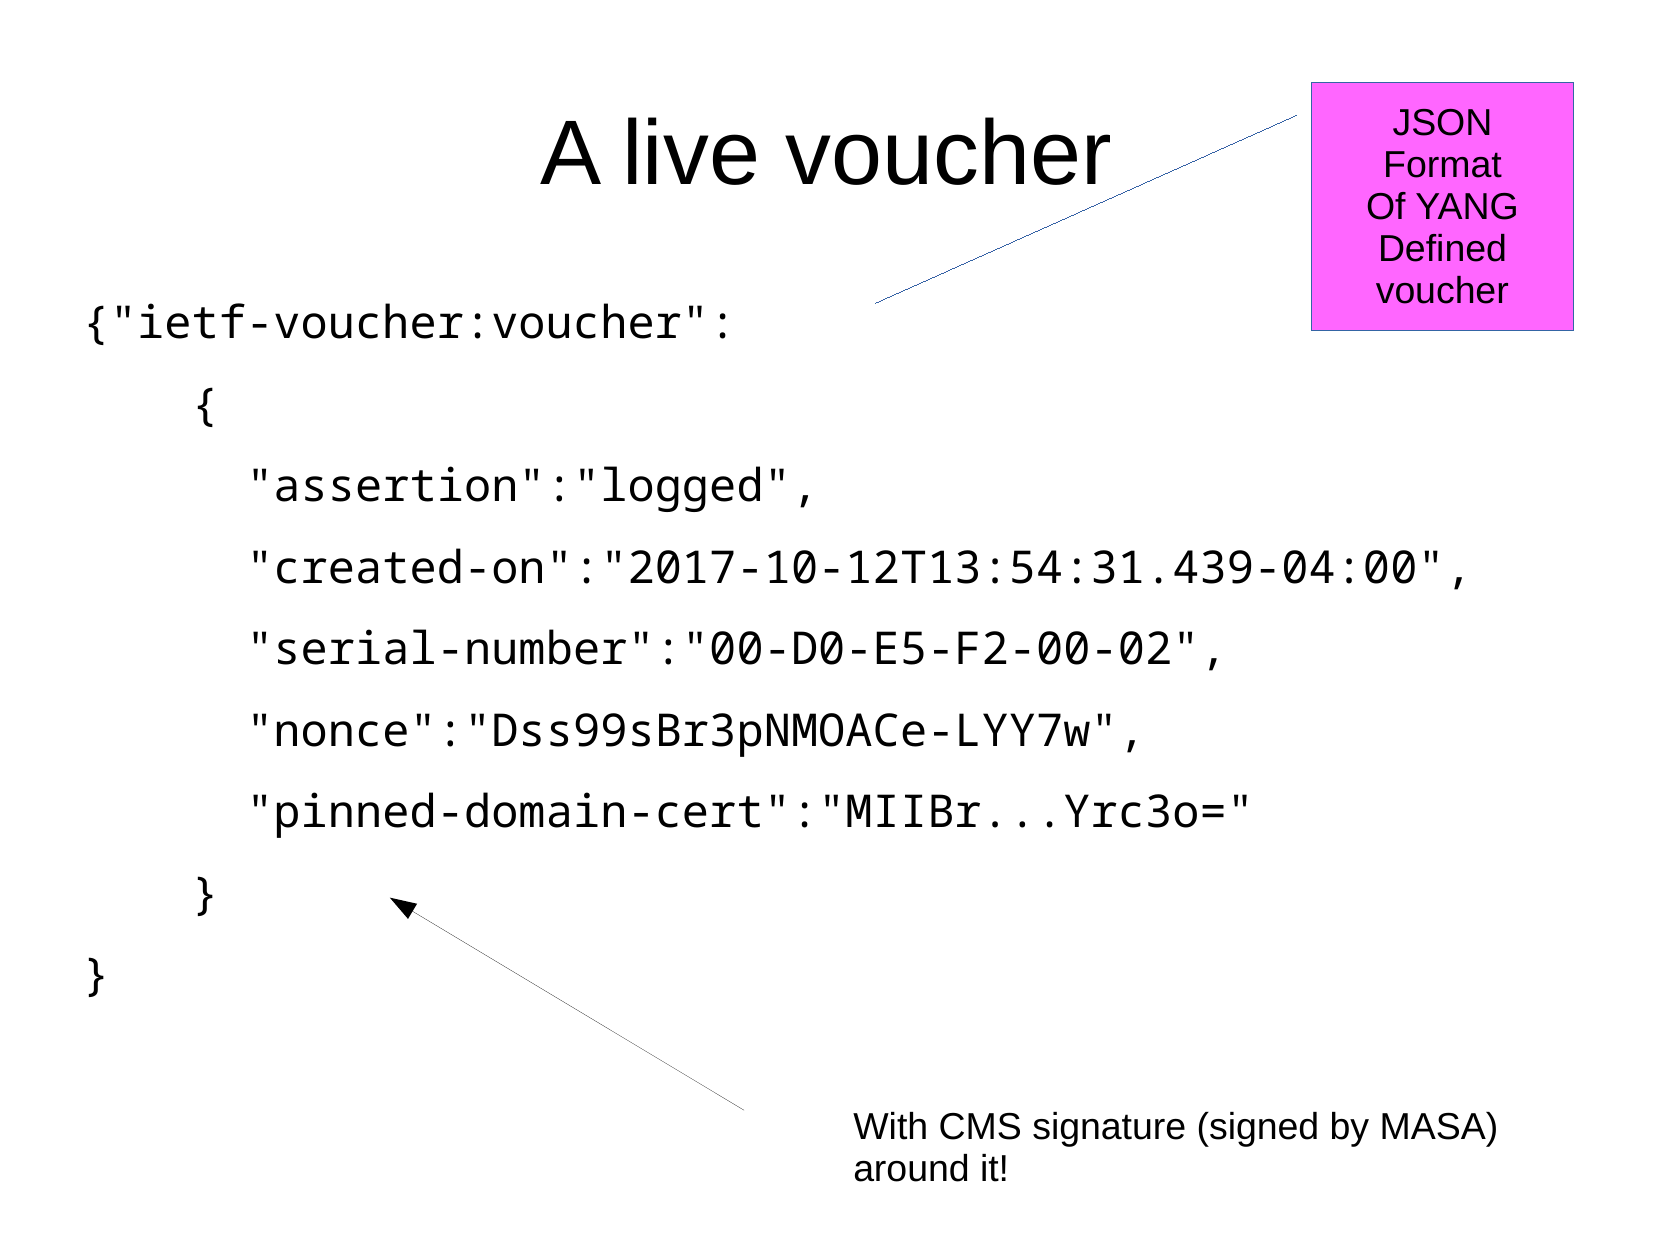

# A live voucher
JSON
Format
Of YANG
Defined
voucher
{"ietf-voucher:voucher":
 {
 "assertion":"logged",
 "created-on":"2017-10-12T13:54:31.439-04:00",
 "serial-number":"00-D0-E5-F2-00-02",
 "nonce":"Dss99sBr3pNMOACe-LYY7w",
 "pinned-domain-cert":"MIIBr...Yrc3o="
 }
}
With CMS signature (signed by MASA)
around it!